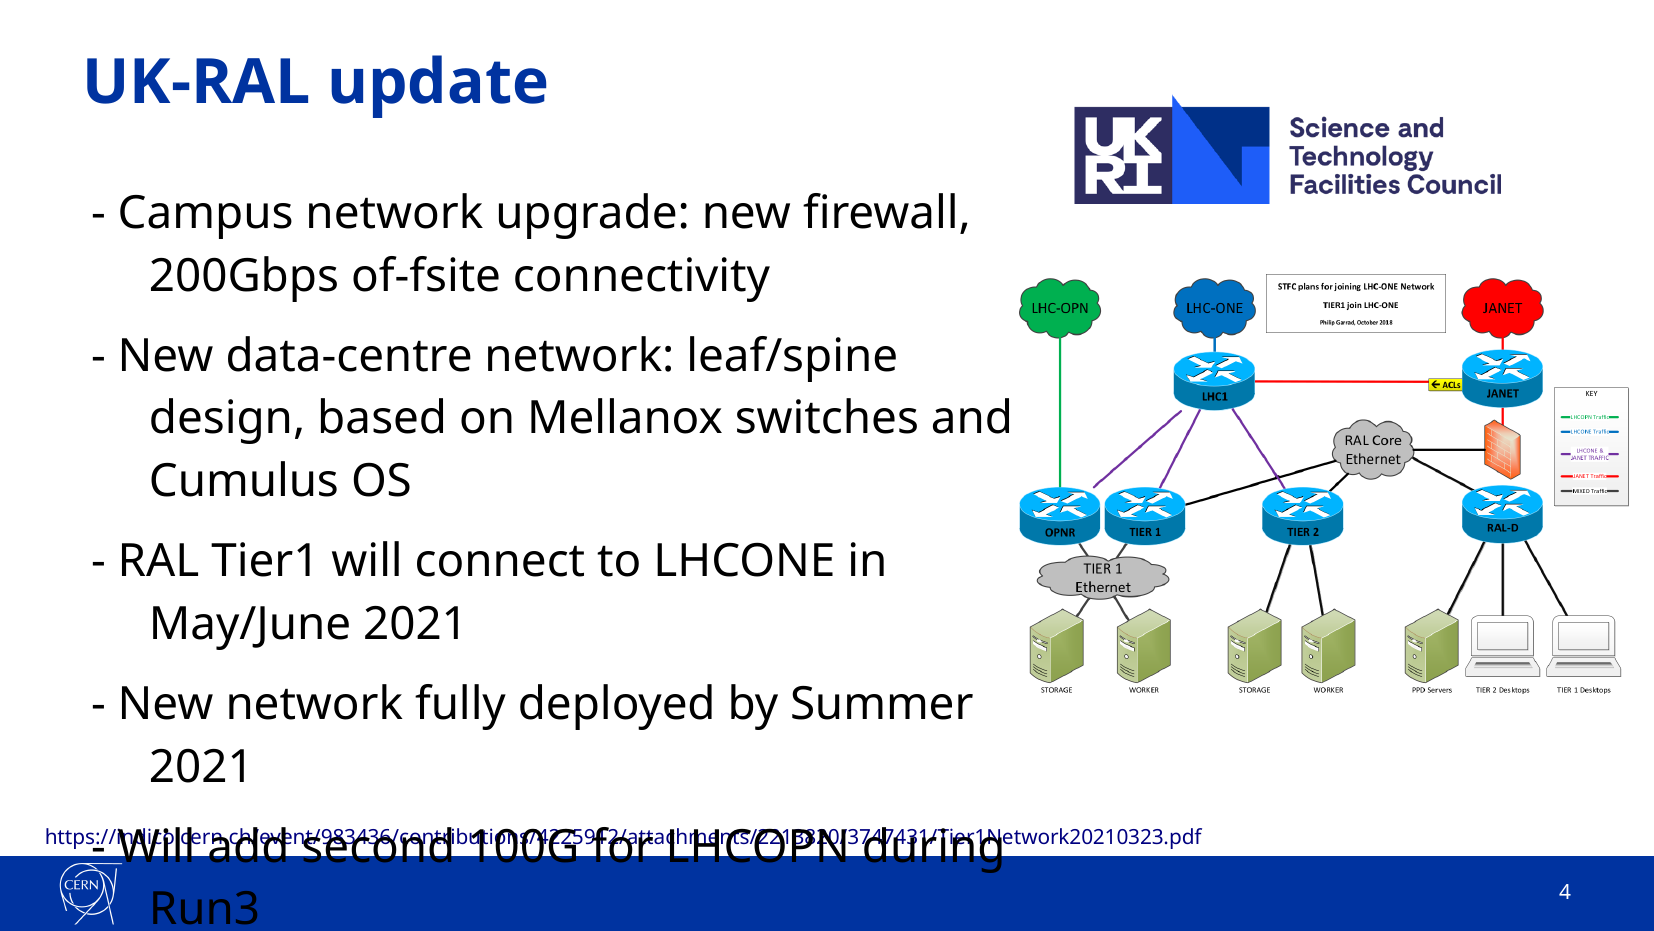

# UK-RAL update
- Campus network upgrade: new firewall, 200Gbps of-fsite connectivity
- New data-centre network: leaf/spine design, based on Mellanox switches and Cumulus OS
- RAL Tier1 will connect to LHCONE in May/June 2021
- New network fully deployed by Summer 2021
- Will add second 100G for LHCOPN during Run3
https://indico.cern.ch/event/983436/contributions/4225912/attachments/2213820/3747431/Tier1Network20210323.pdf
4